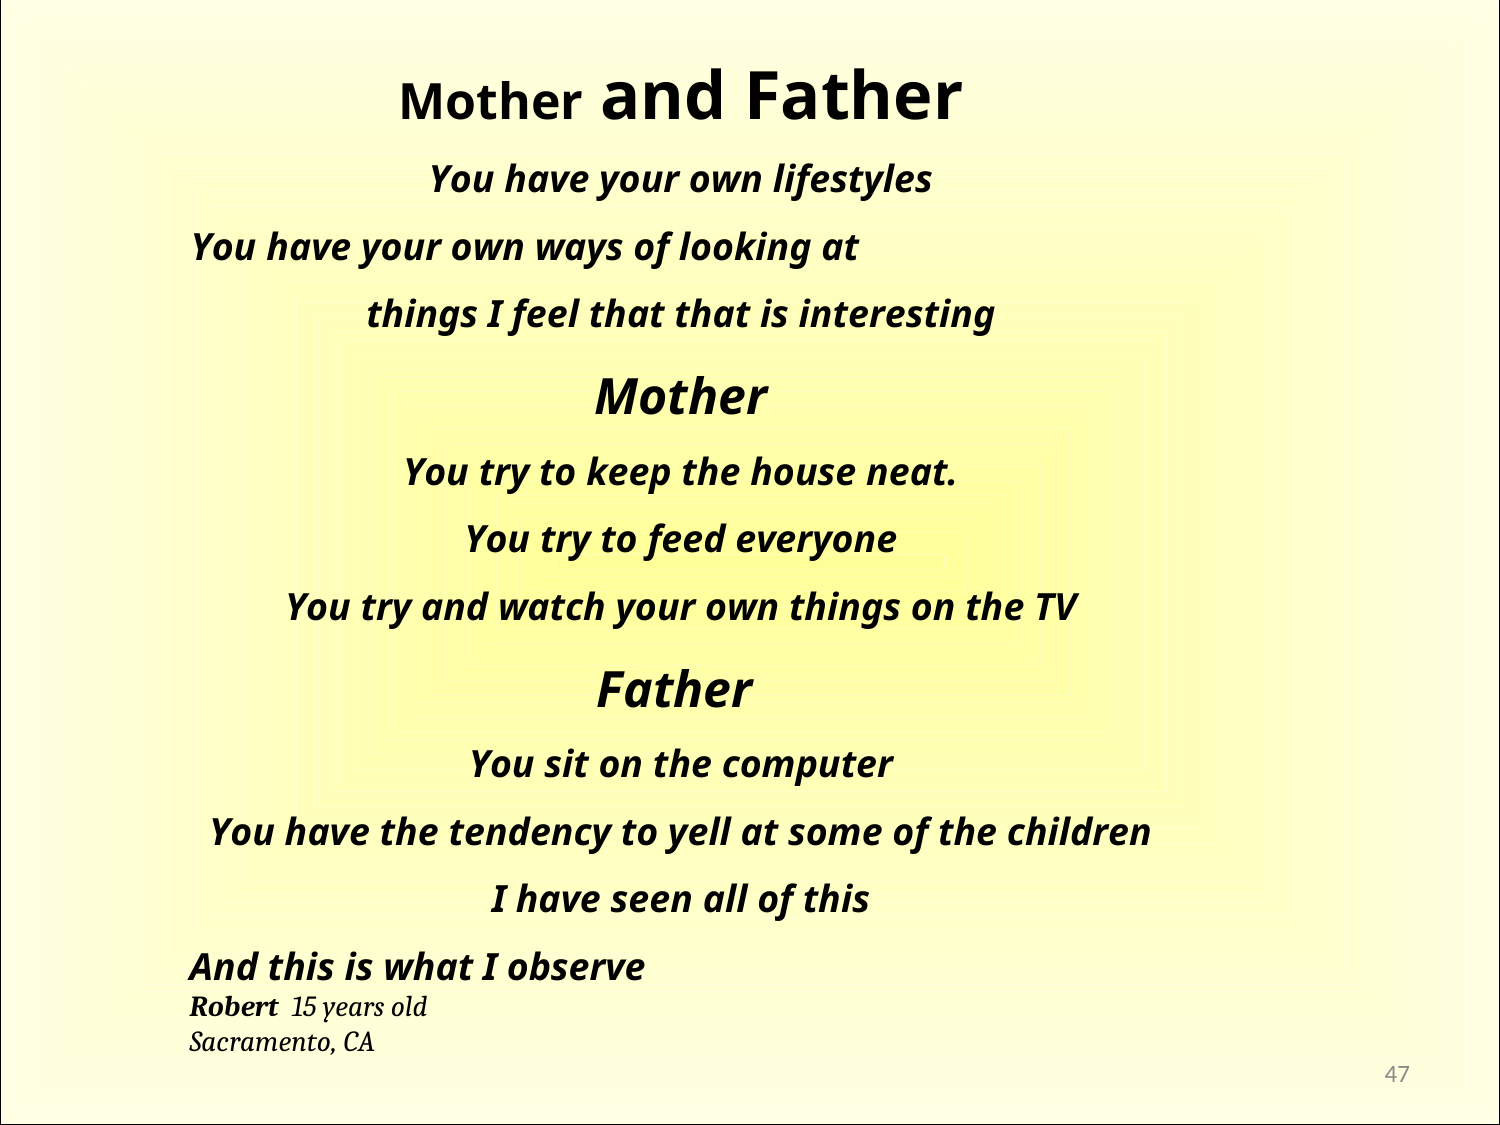

Mother and Father
You have your own lifestyles
You have your own ways of looking at things I feel that that is interesting
Mother
You try to keep the house neat.
You try to feed everyone
You try and watch your own things on the TV
Father
You sit on the computer
You have the tendency to yell at some of the children
I have seen all of this
And this is what I observe
Robert 15 years old
Sacramento, CA